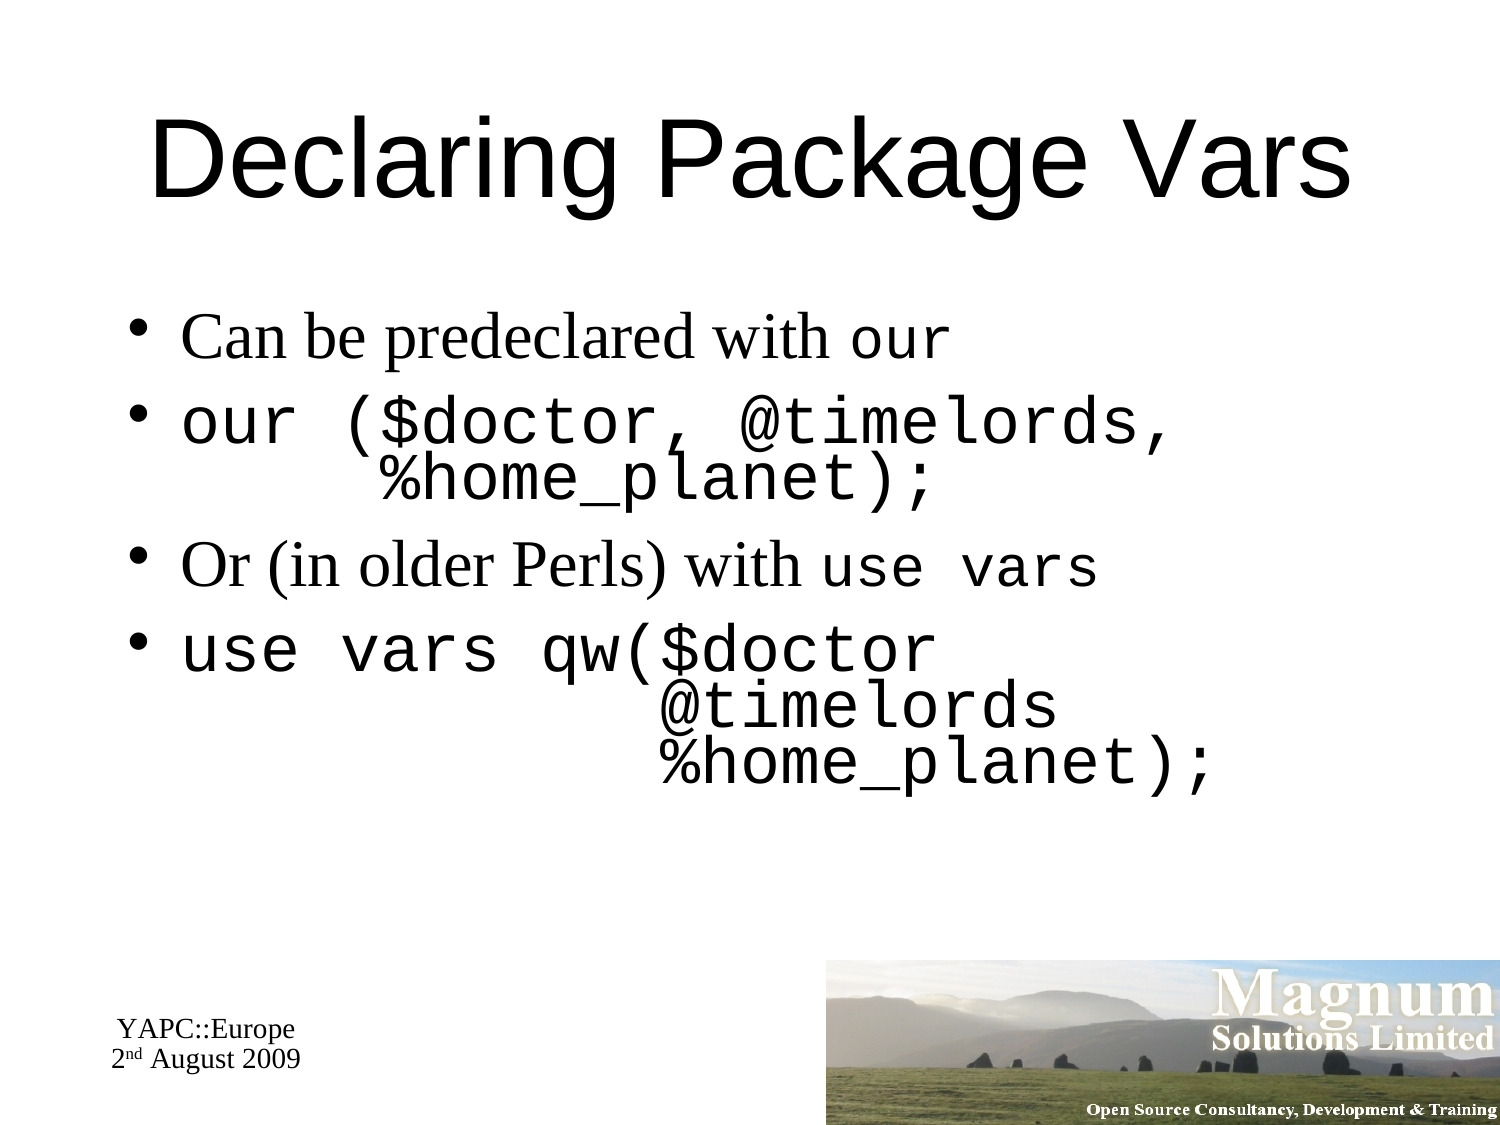

# Declaring Package Vars
Can be predeclared with our
our ($doctor, @timelords,
 %home_planet);
Or (in older Perls) with use vars
use vars qw($doctor
 @timelords
 %home_planet);
11